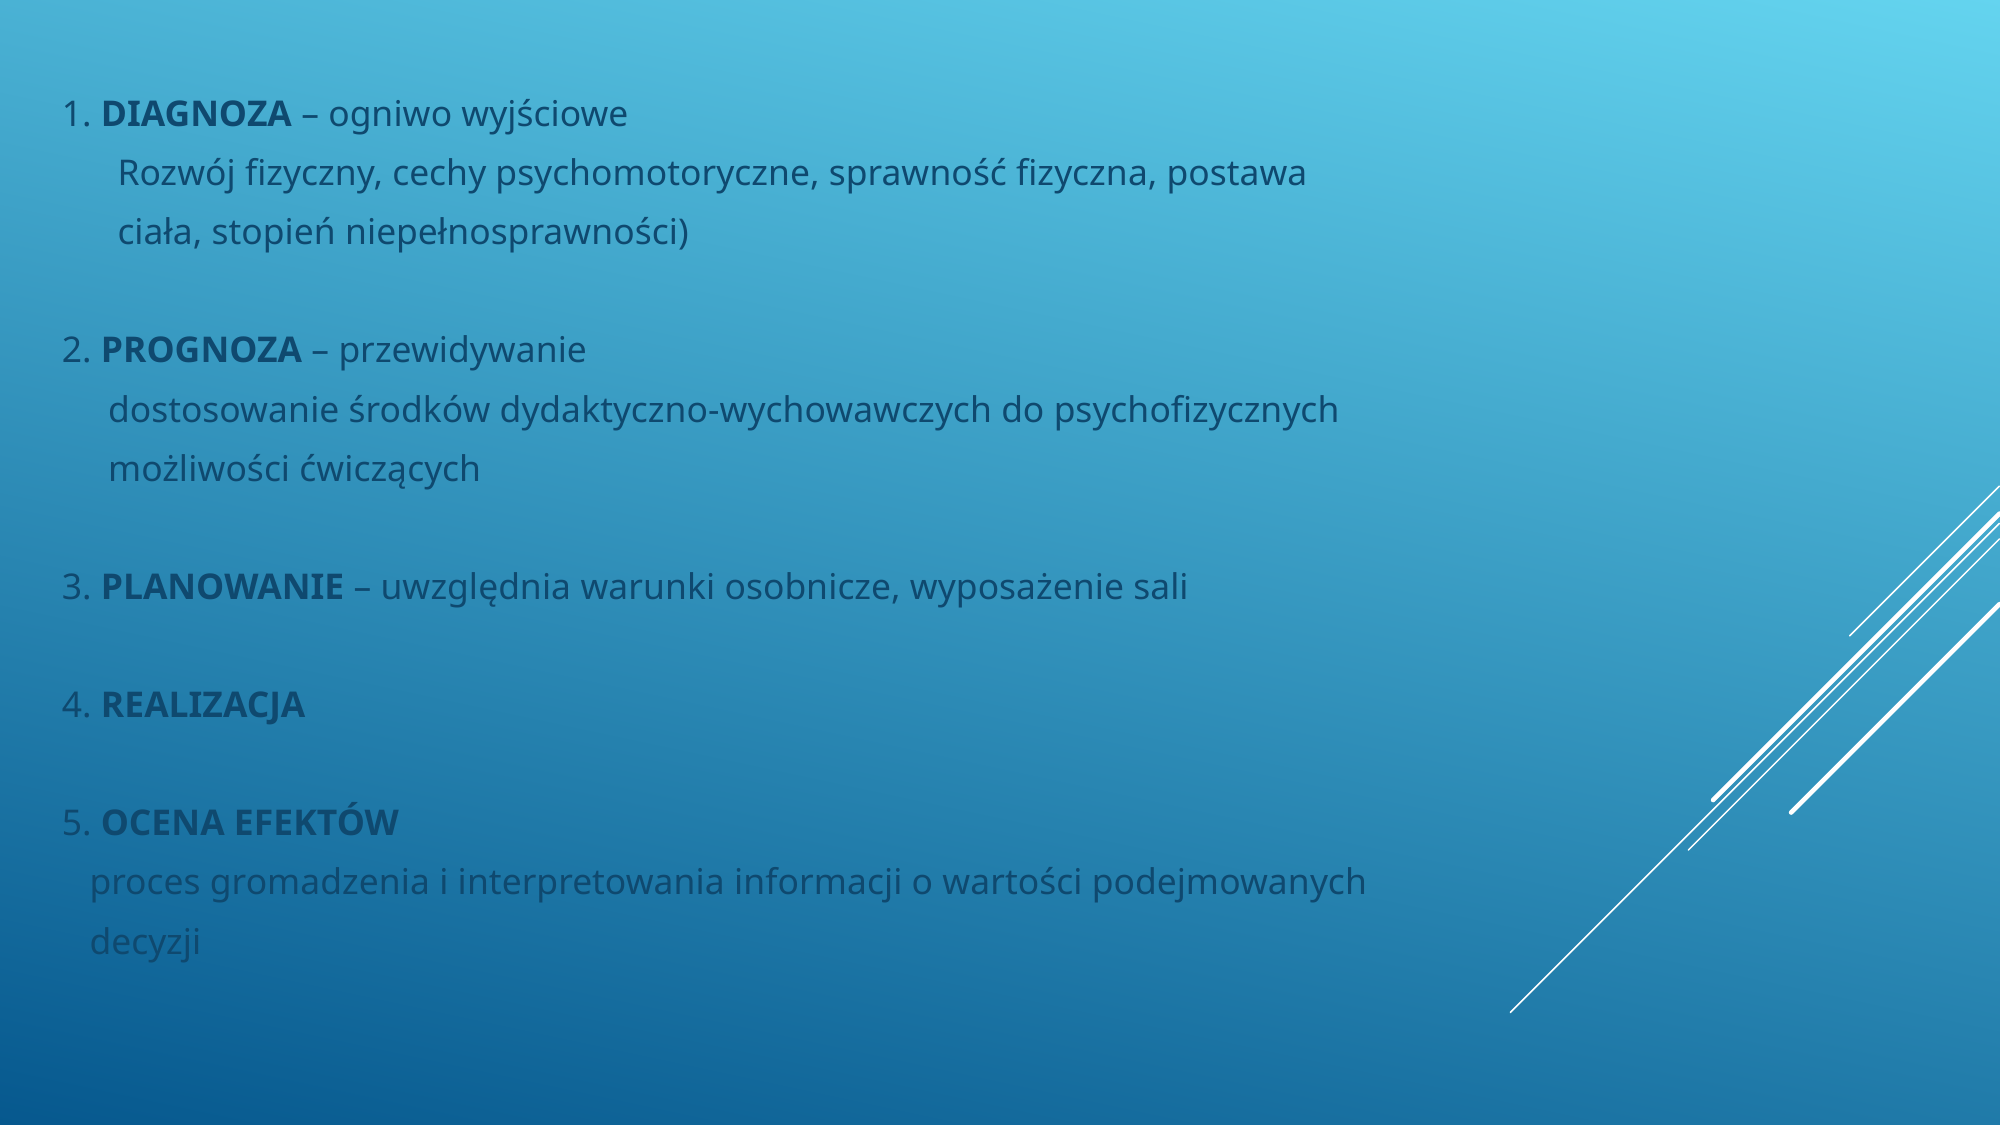

# 1. DIAGNOZA – ogniwo wyjściowe
 Rozwój fizyczny, cechy psychomotoryczne, sprawność fizyczna, postawa
 ciała, stopień niepełnosprawności)
2. PROGNOZA – przewidywanie
 dostosowanie środków dydaktyczno-wychowawczych do psychofizycznych
 możliwości ćwiczących
3. PLANOWANIE – uwzględnia warunki osobnicze, wyposażenie sali
4. REALIZACJA
5. OCENA EFEKTÓW
 proces gromadzenia i interpretowania informacji o wartości podejmowanych
 decyzji